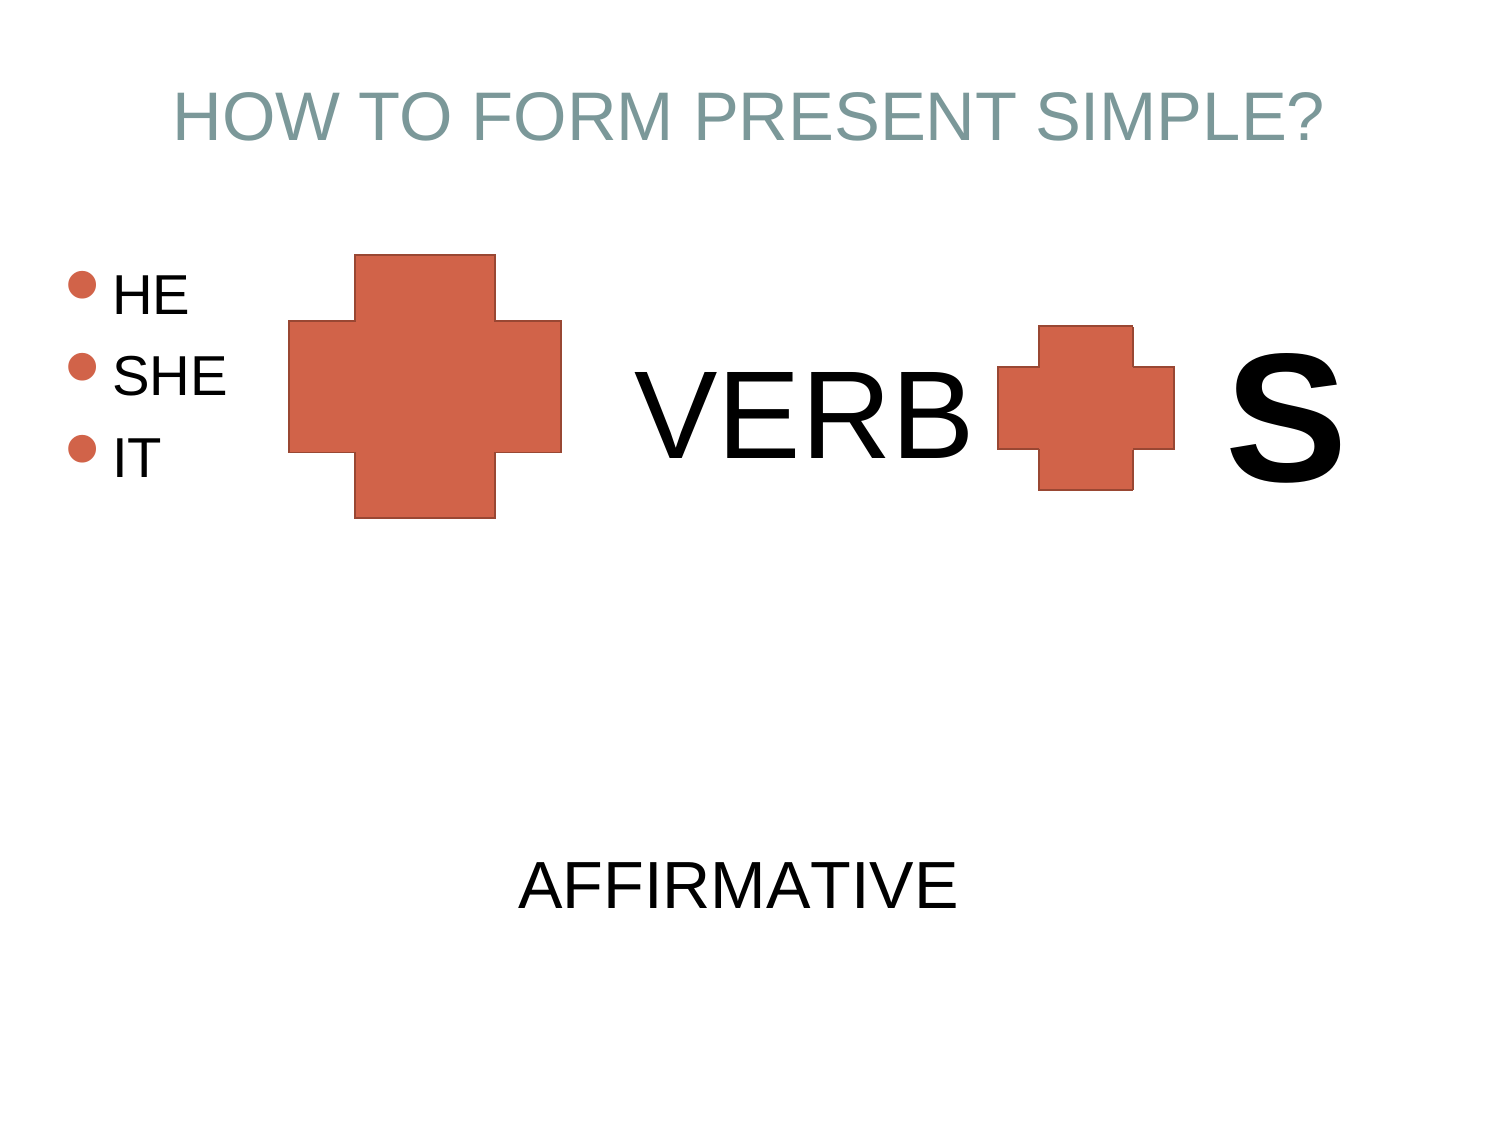

# HOW TO FORM PRESENT SIMPLE?
HE
SHE
IT
S
VERB
AFFIRMATIVE